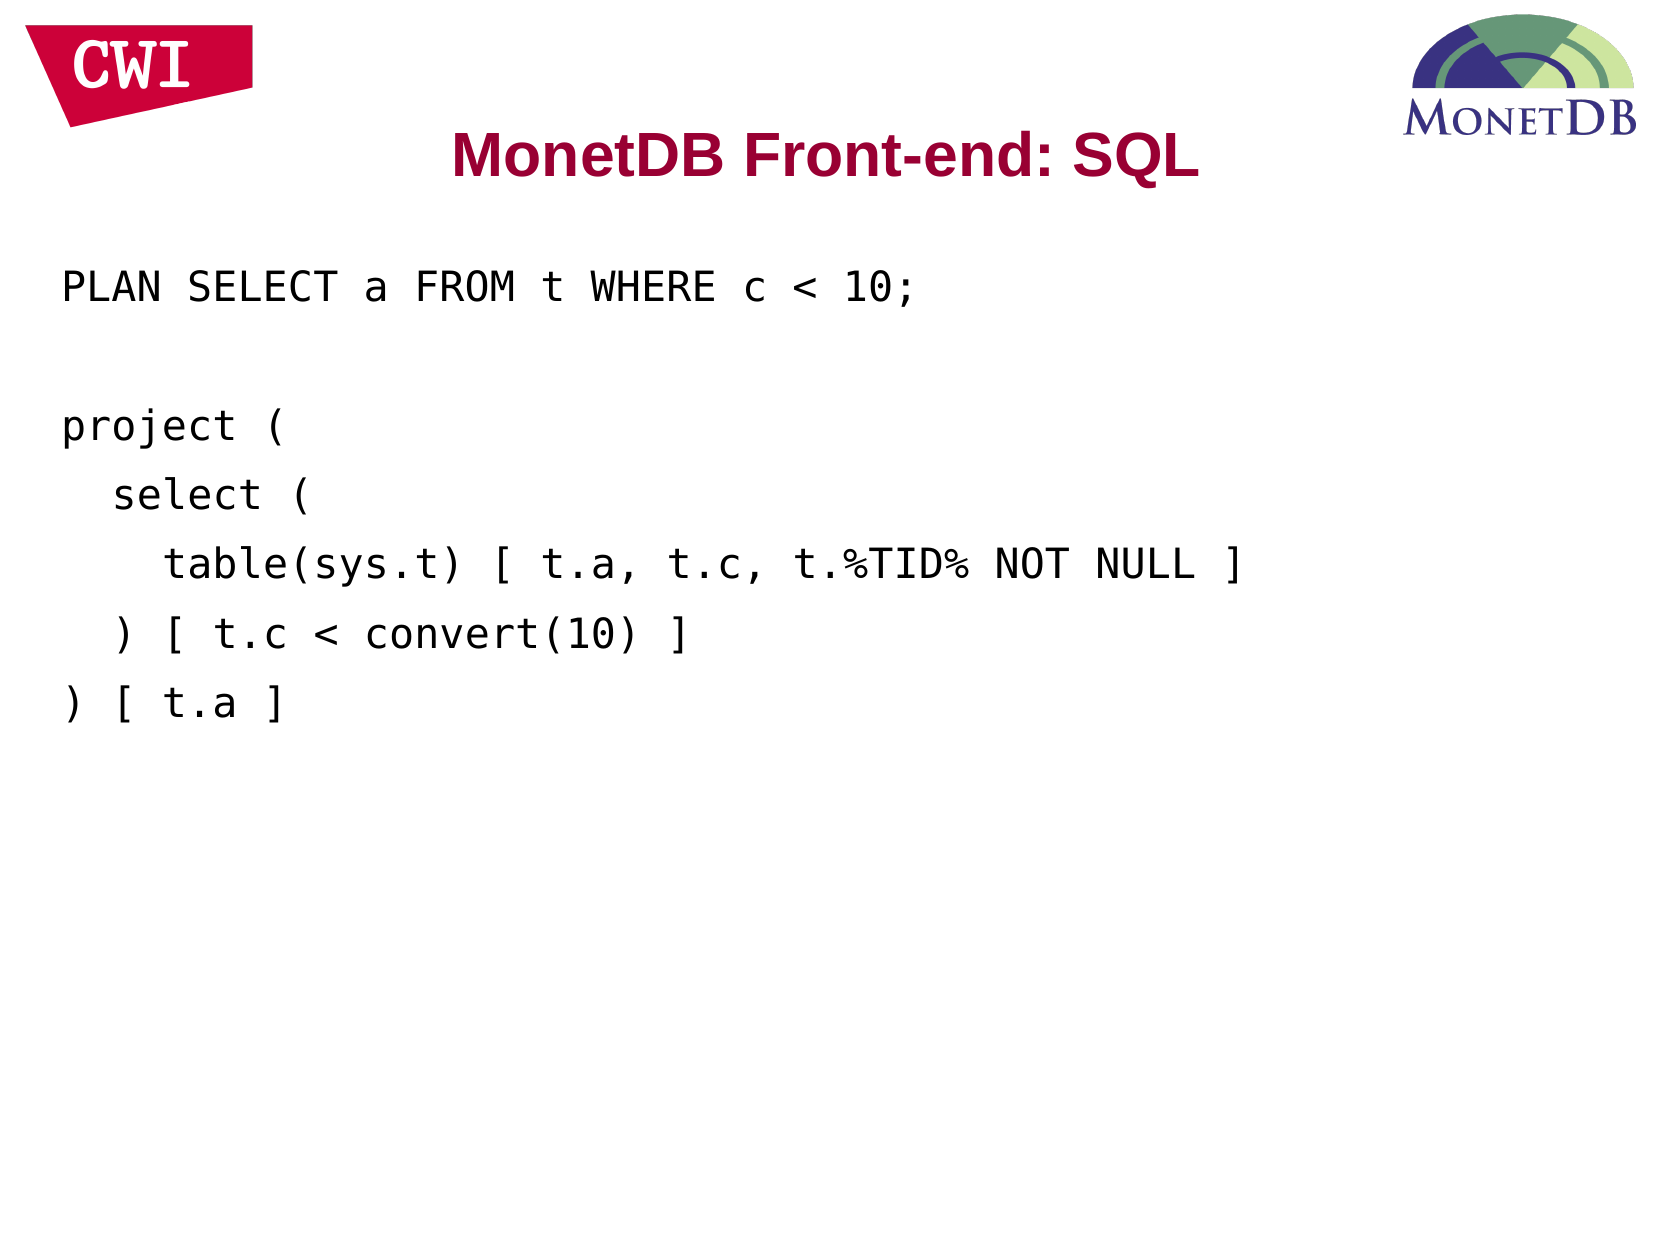

MonetDB Front-end: SQL
# PLAN SELECT a FROM t WHERE c < 10;
project (
 select (
 table(sys.t) [ t.a, t.c, t.%TID% NOT NULL ]
 ) [ t.c < convert(10) ]
) [ t.a ]